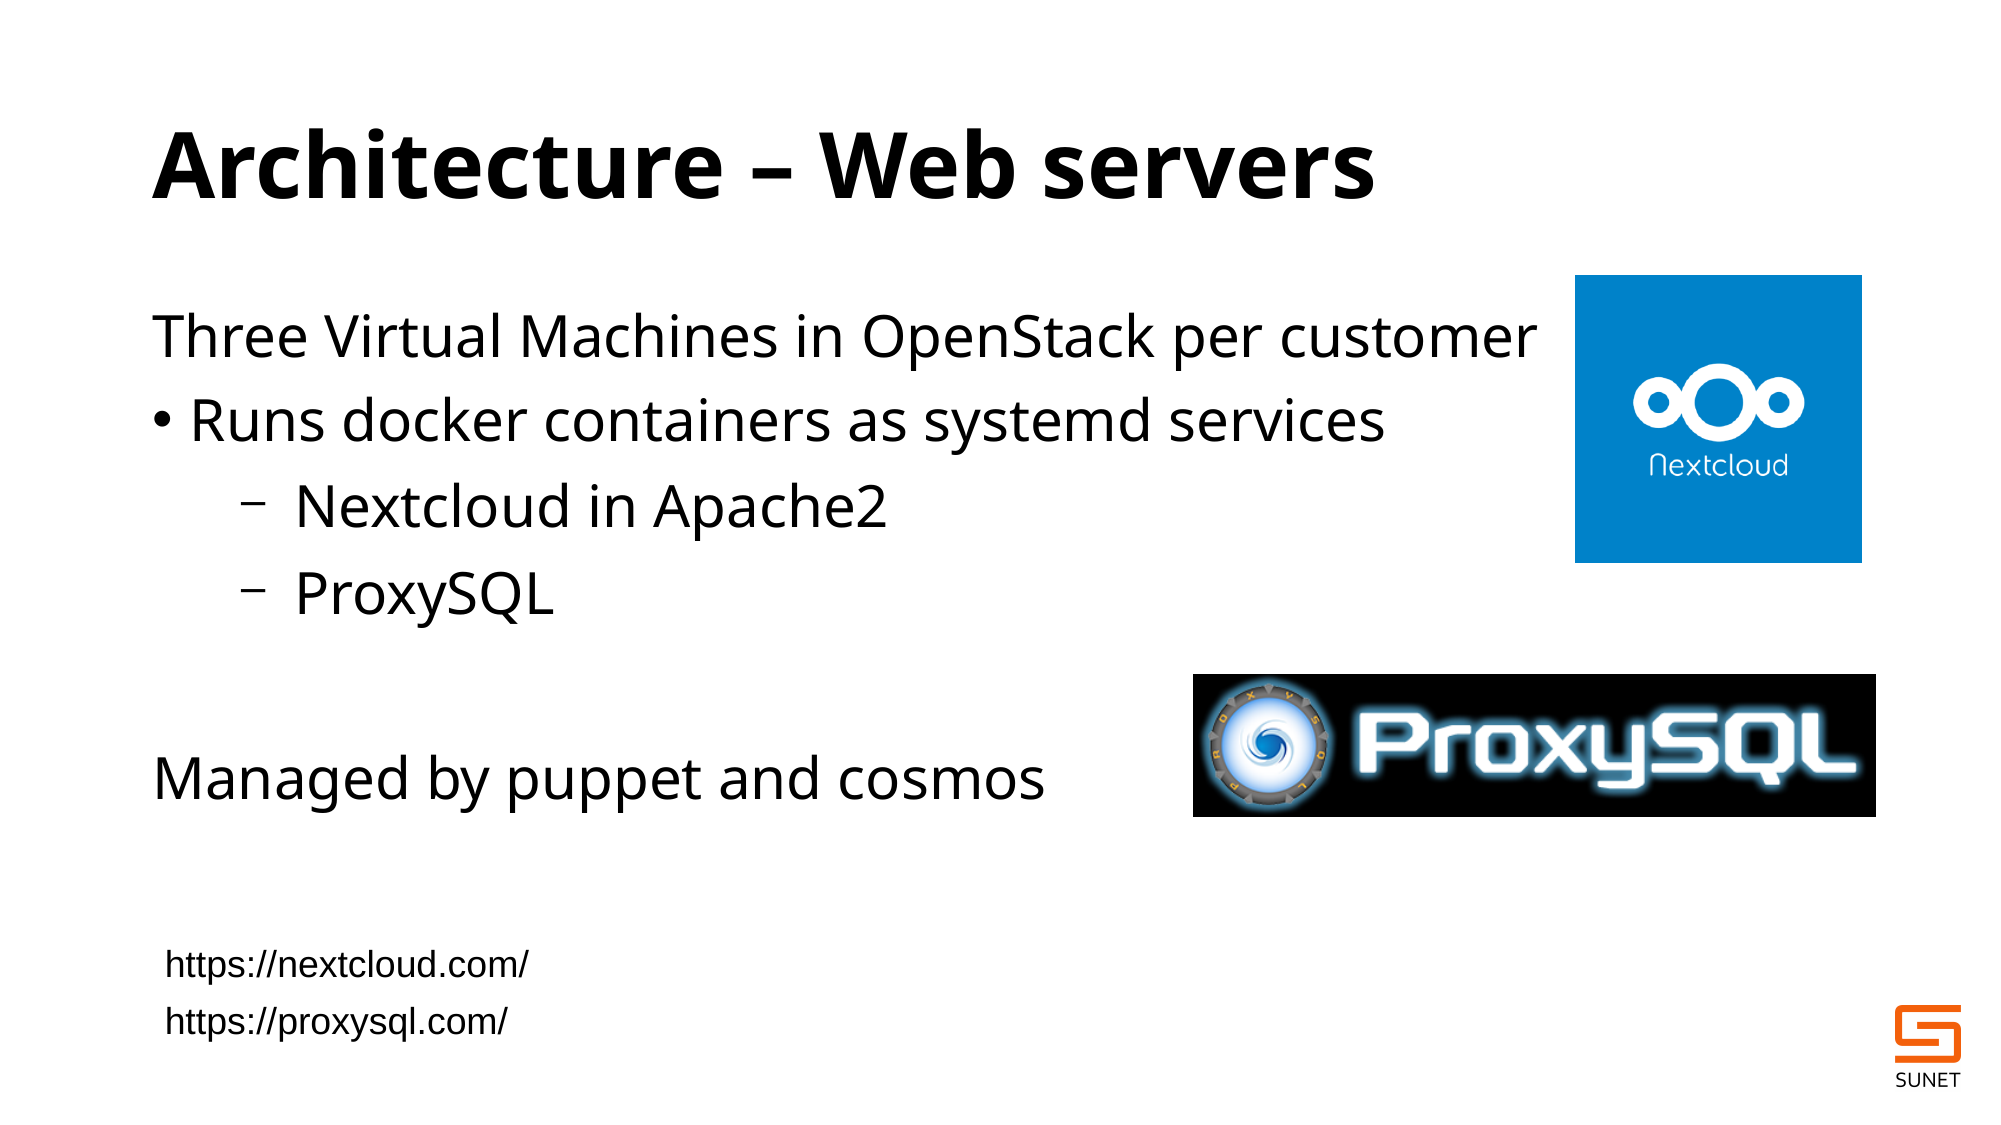

# Architecture – Web servers
Three Virtual Machines in OpenStack per customer
Runs docker containers as systemd services
Nextcloud in Apache2
ProxySQL
Managed by puppet and cosmos
https://nextcloud.com/
https://proxysql.com/